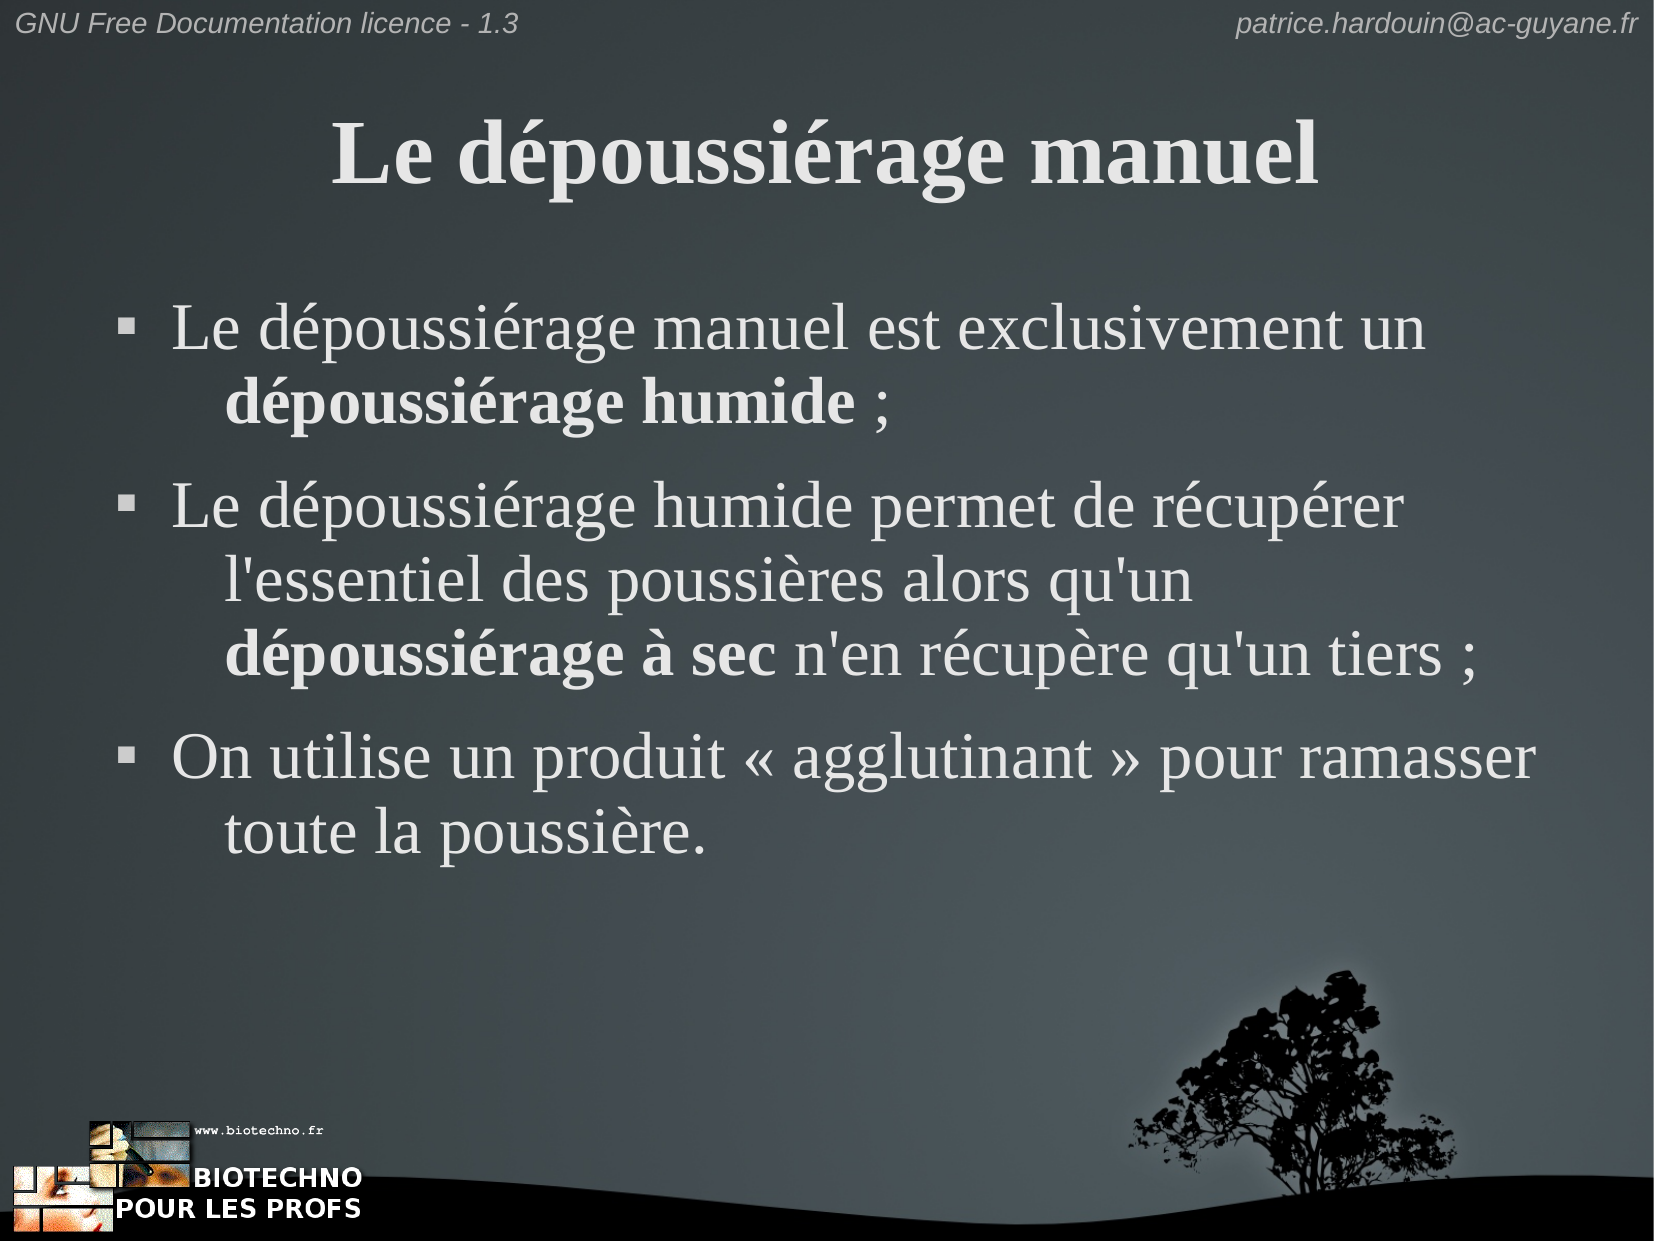

# Le dépoussiérage manuel
Le dépoussiérage manuel est exclusivement un dépoussiérage humide ;
Le dépoussiérage humide permet de récupérer l'essentiel des poussières alors qu'un dépoussiérage à sec n'en récupère qu'un tiers ;
On utilise un produit « agglutinant » pour ramasser toute la poussière.